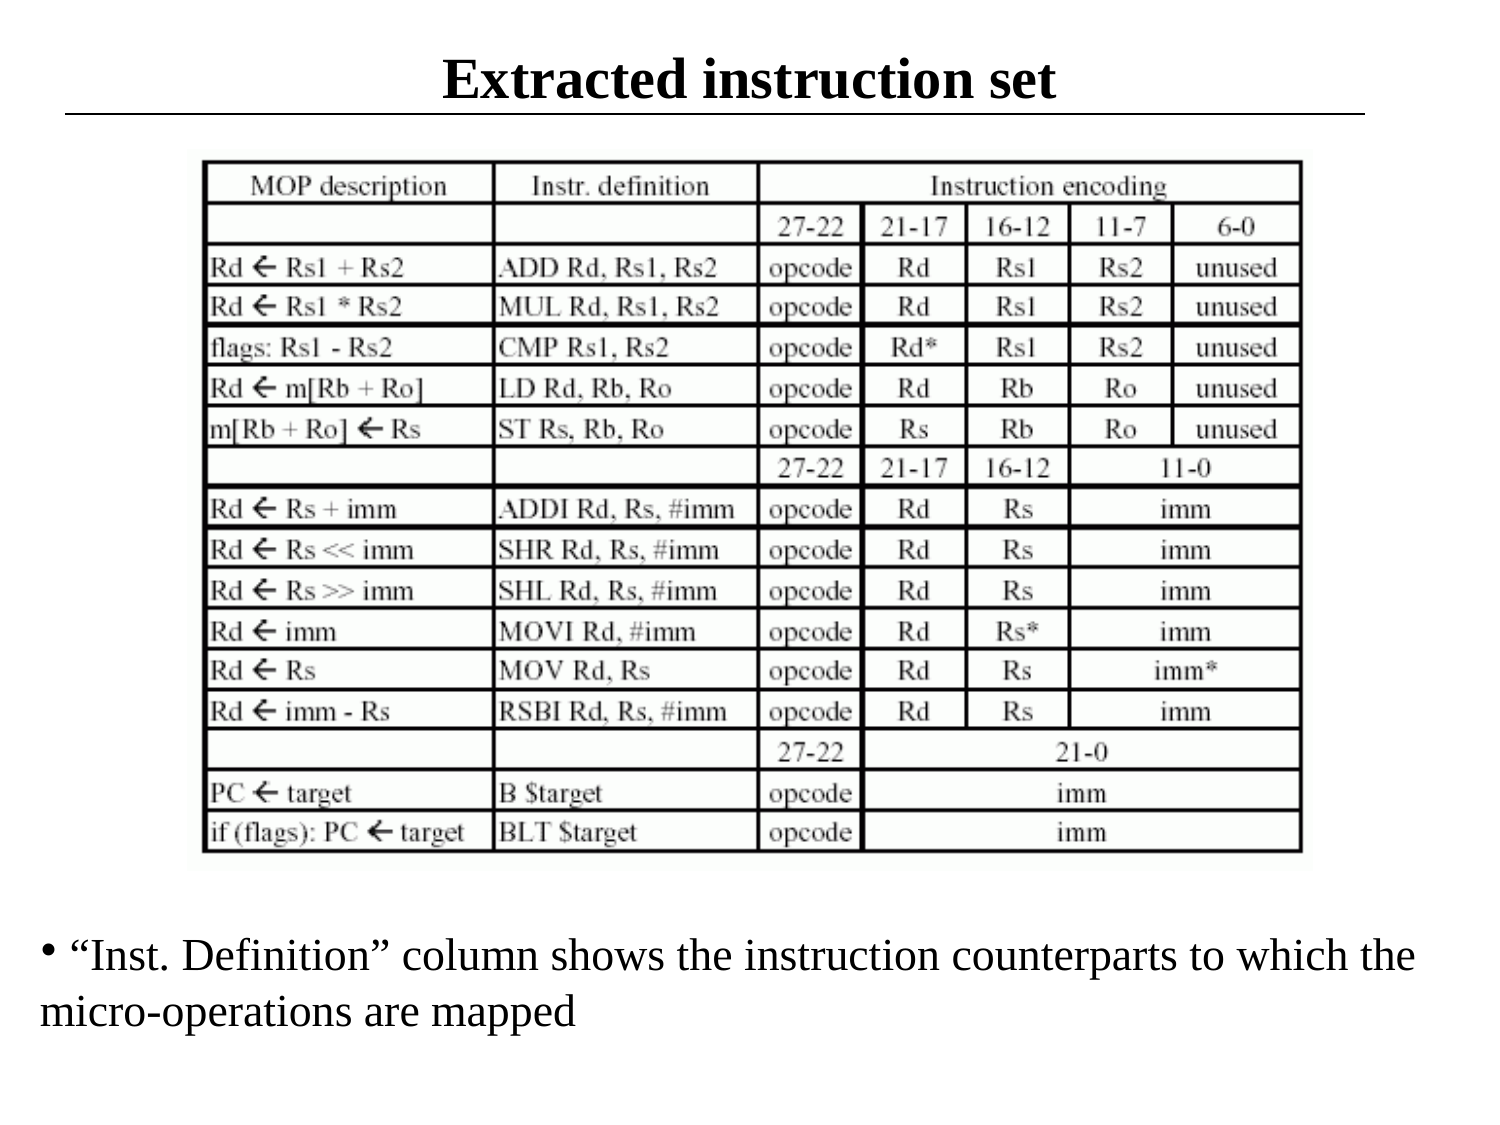

# Extracted instruction set
 “Inst. Definition” column shows the instruction counterparts to which the micro-operations are mapped